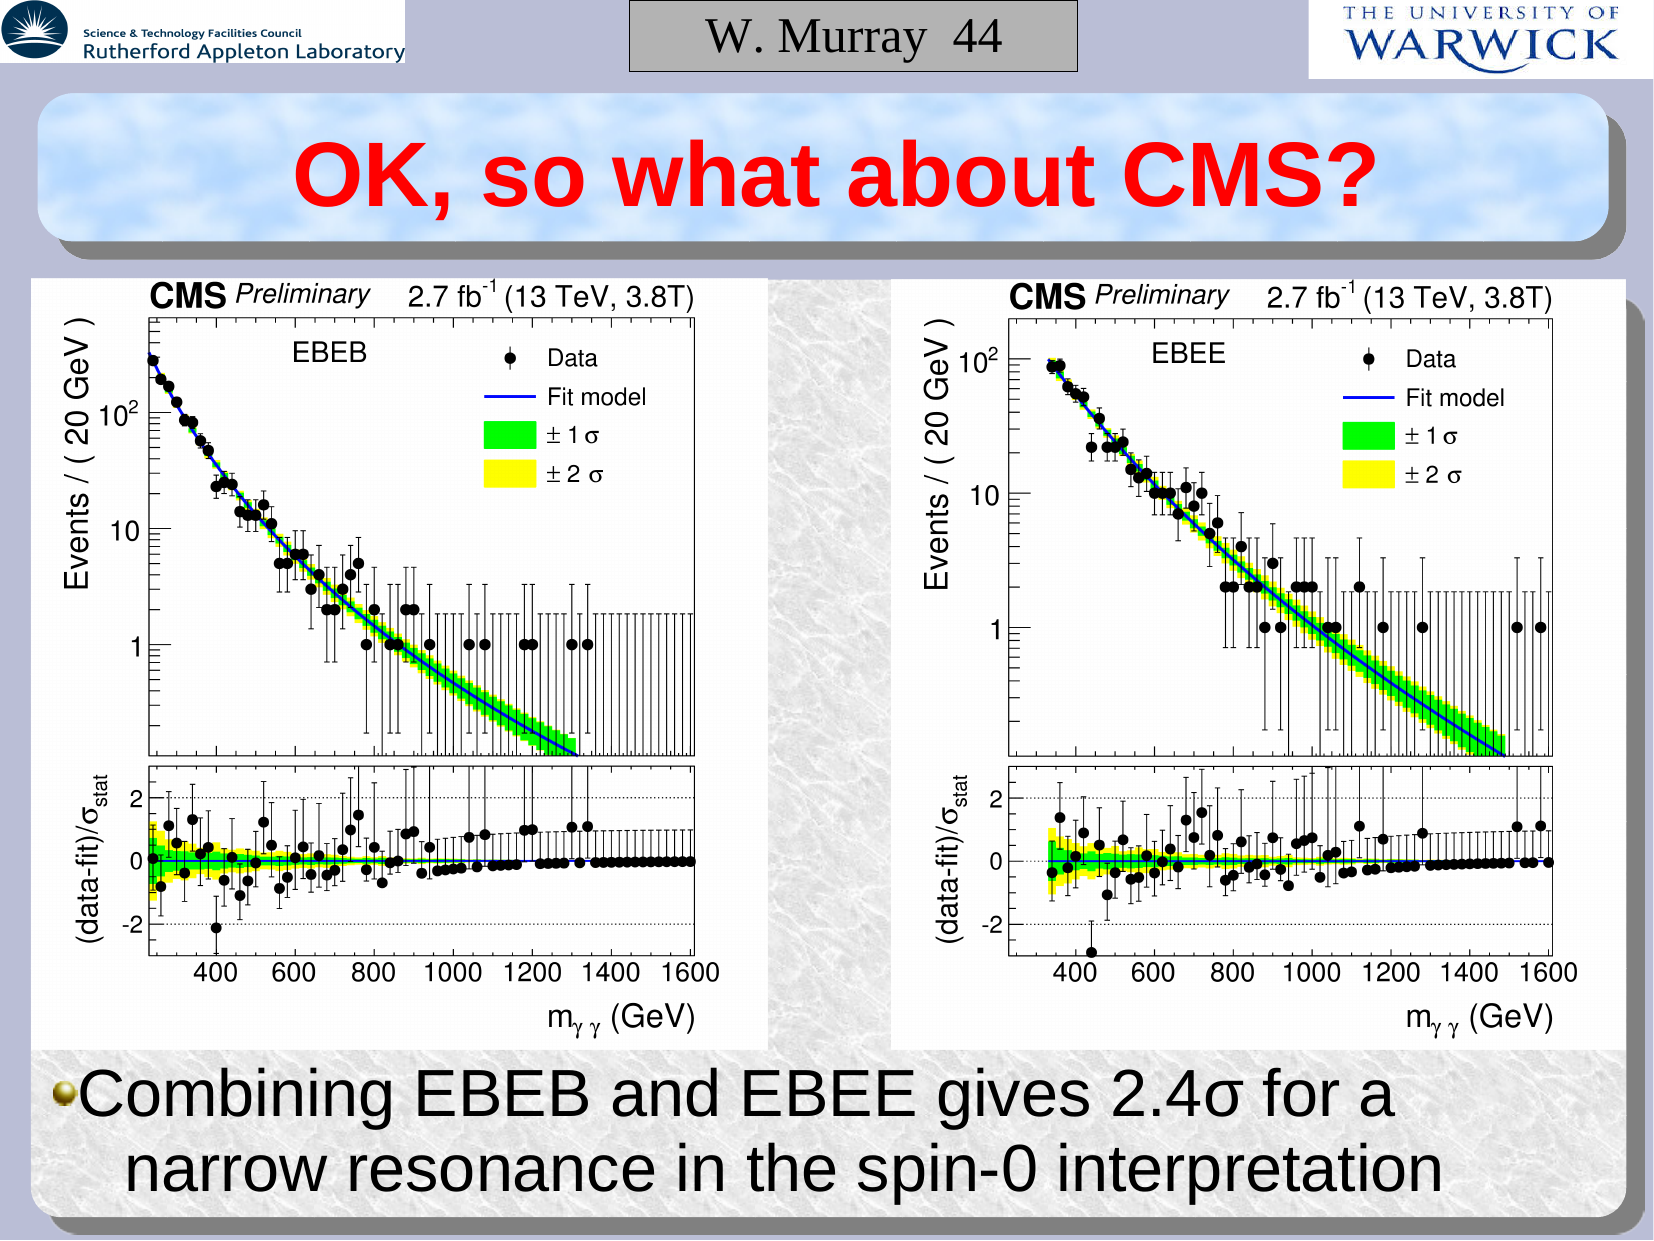

# OK, so what about CMS?
Combining EBEB and EBEE gives 2.4σ for a narrow resonance in the spin-0 interpretation